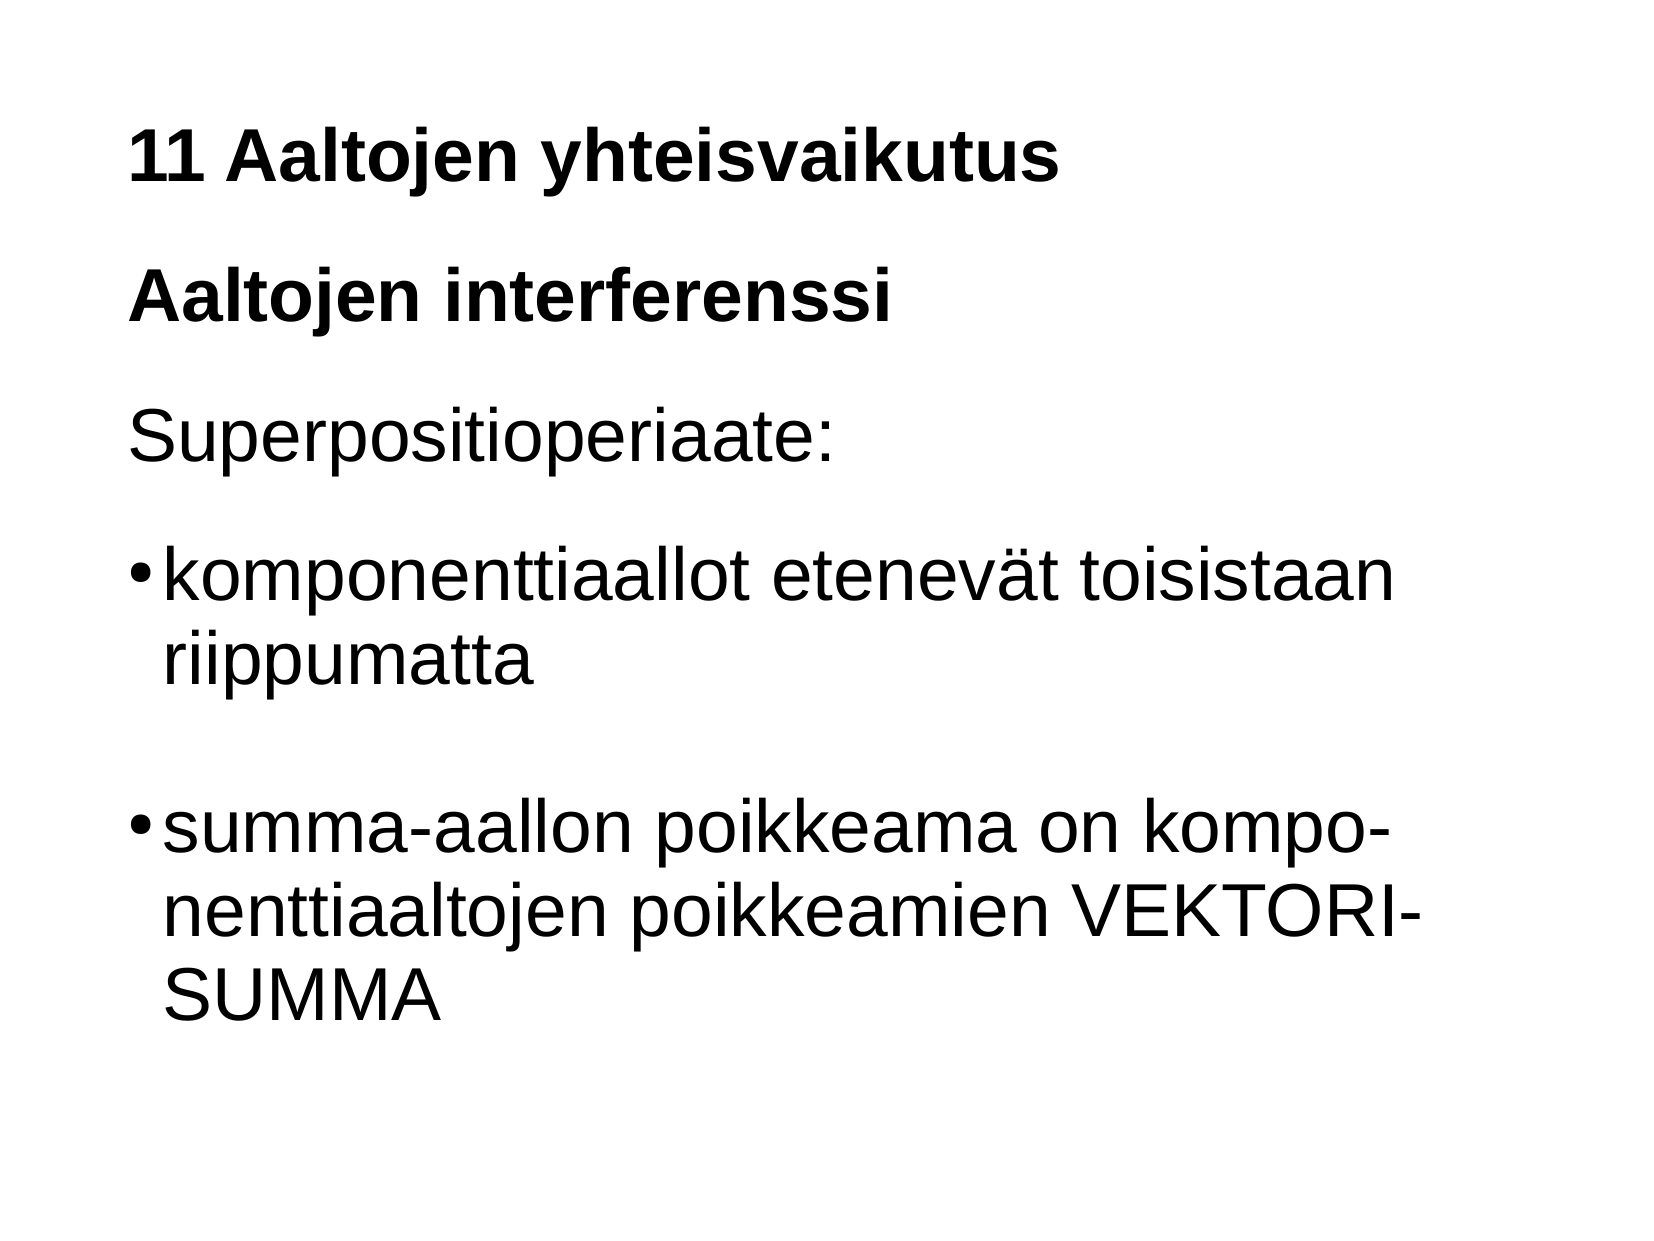

11 Aaltojen yhteisvaikutus
Aaltojen interferenssi
Superpositioperiaate:
komponenttiaallot etenevät toisistaan riippumatta
summa-aallon poikkeama on kompo-nenttiaaltojen poikkeamien VEKTORI-SUMMA